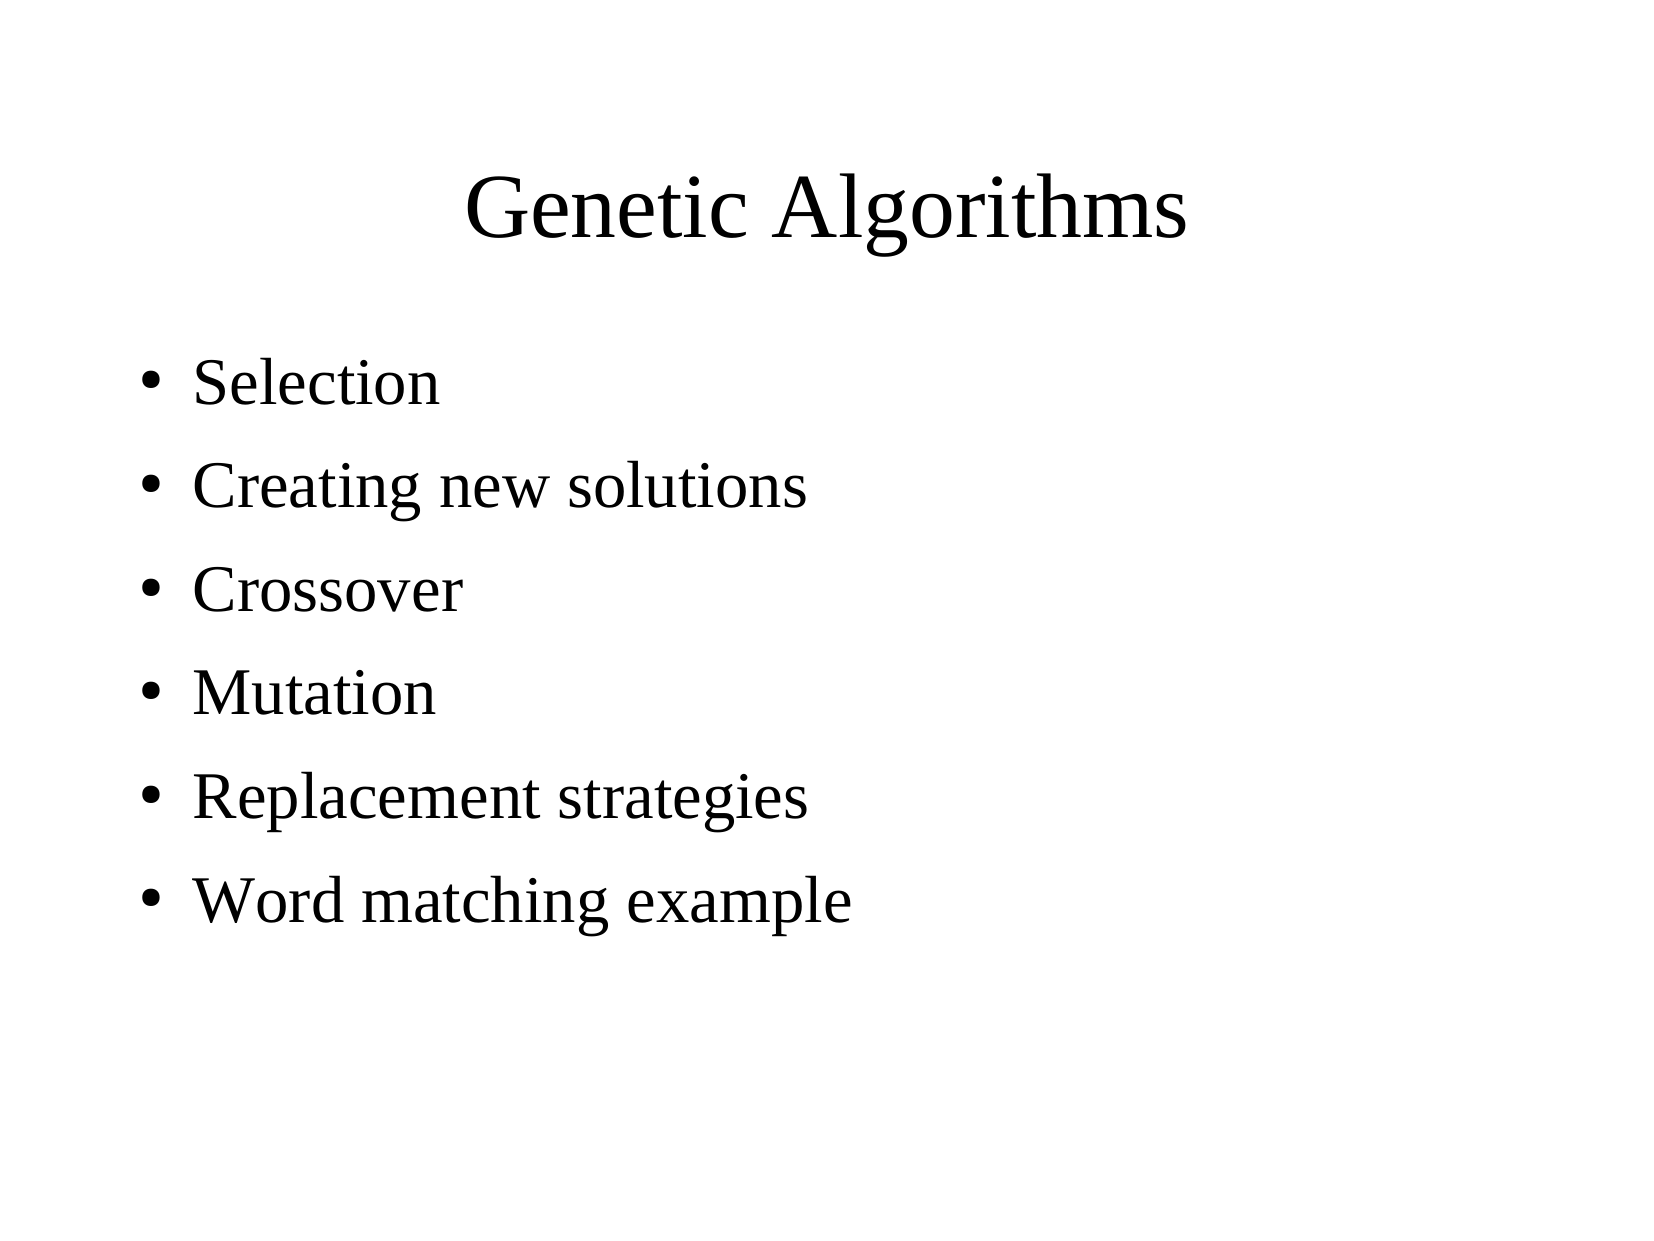

# Genetic Algorithms
Selection
Creating new solutions
Crossover
Mutation
Replacement strategies
Word matching example